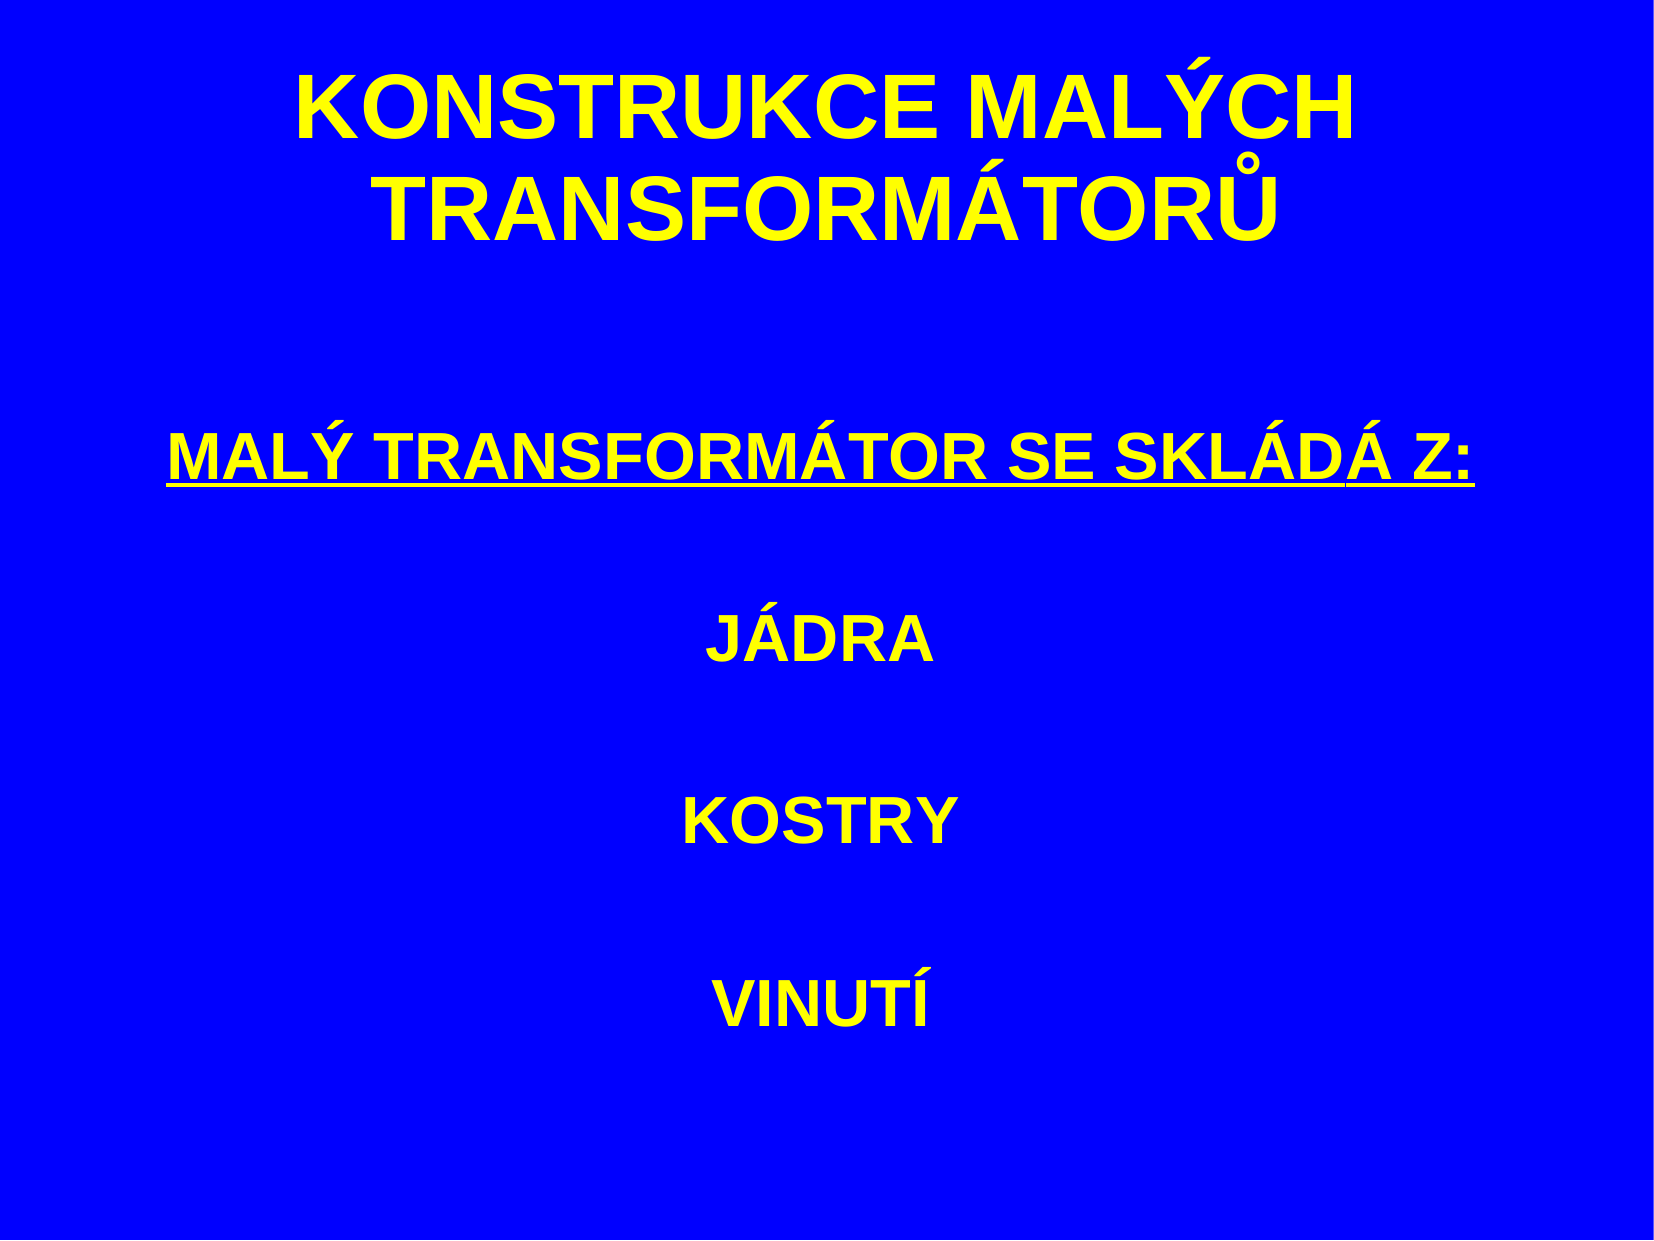

# KONSTRUKCE MALÝCH TRANSFORMÁTORŮ
MALÝ TRANSFORMÁTOR SE SKLÁDÁ Z:
JÁDRA
KOSTRY
VINUTÍ